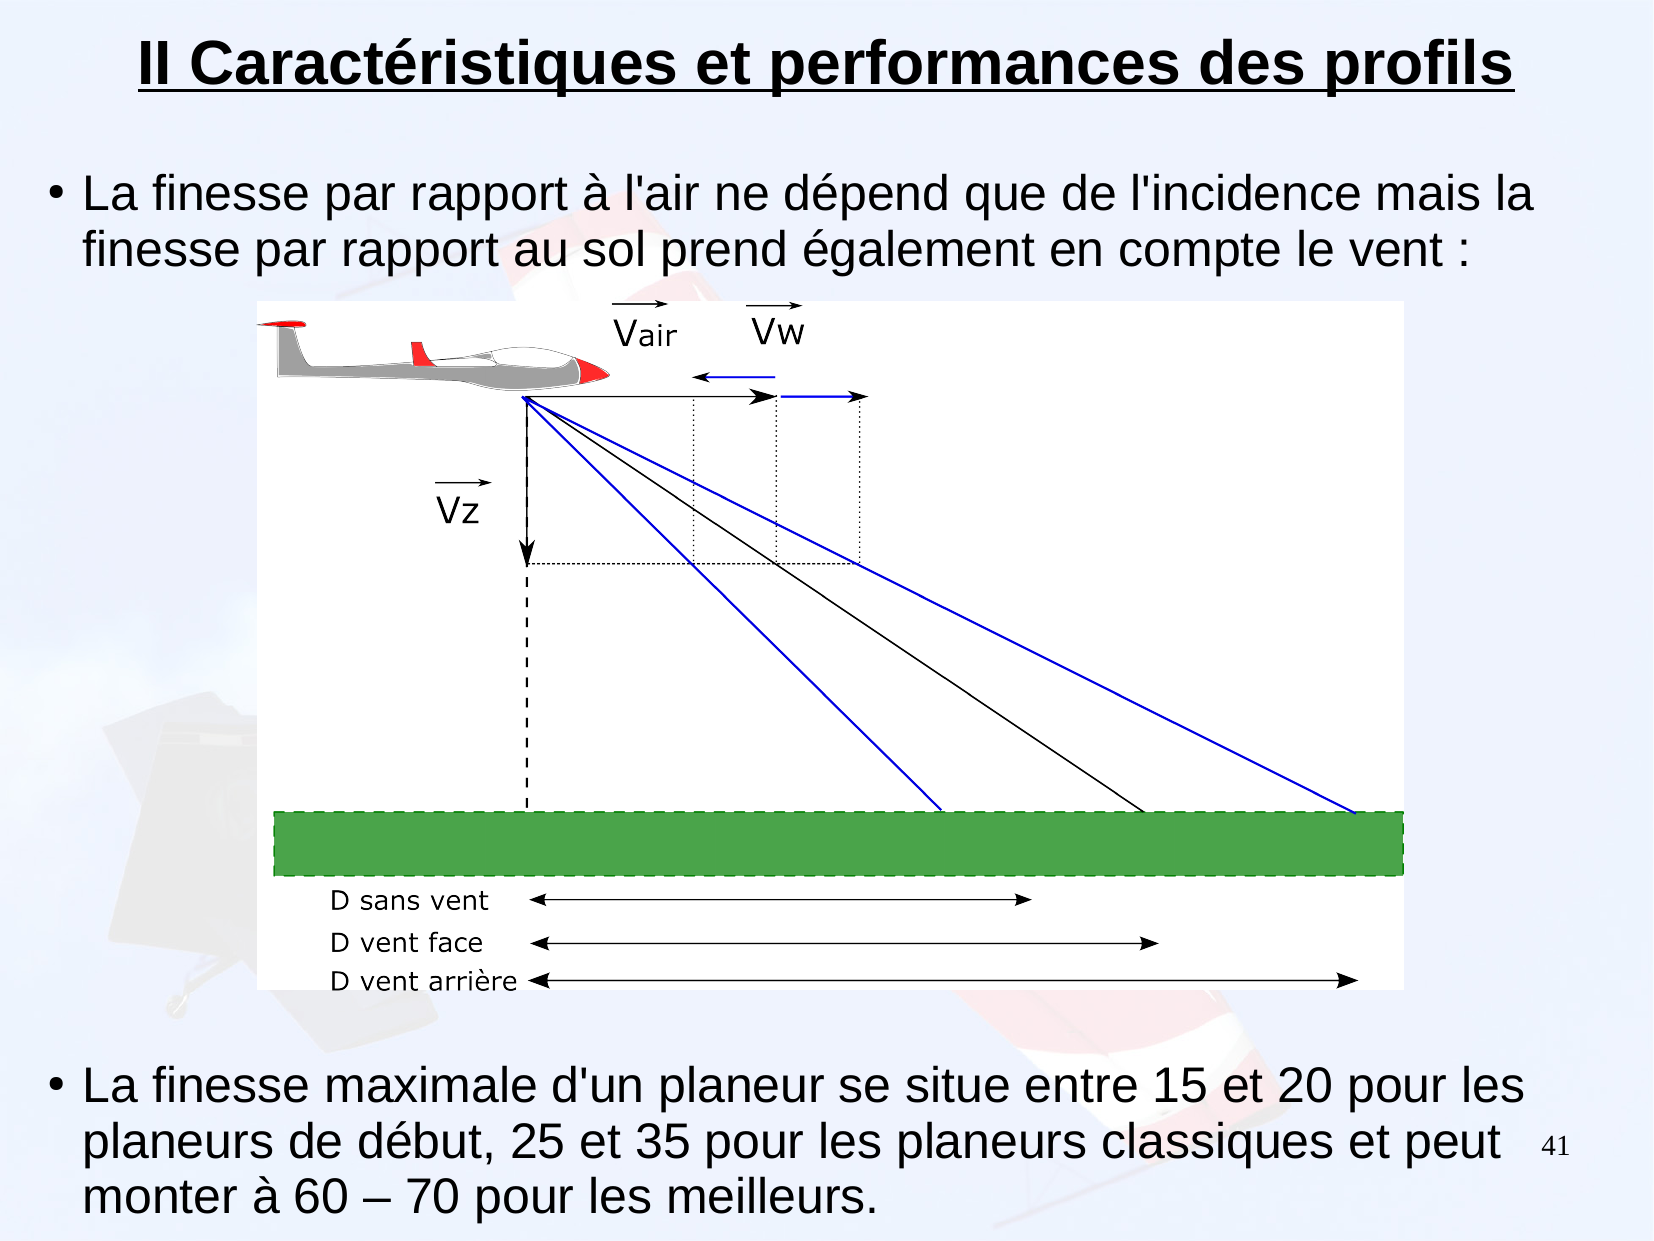

# II Caractéristiques et performances des profils
La finesse par rapport à l'air ne dépend que de l'incidence mais la finesse par rapport au sol prend également en compte le vent :
La finesse maximale d'un planeur se situe entre 15 et 20 pour les planeurs de début, 25 et 35 pour les planeurs classiques et peut monter à 60 – 70 pour les meilleurs.
41